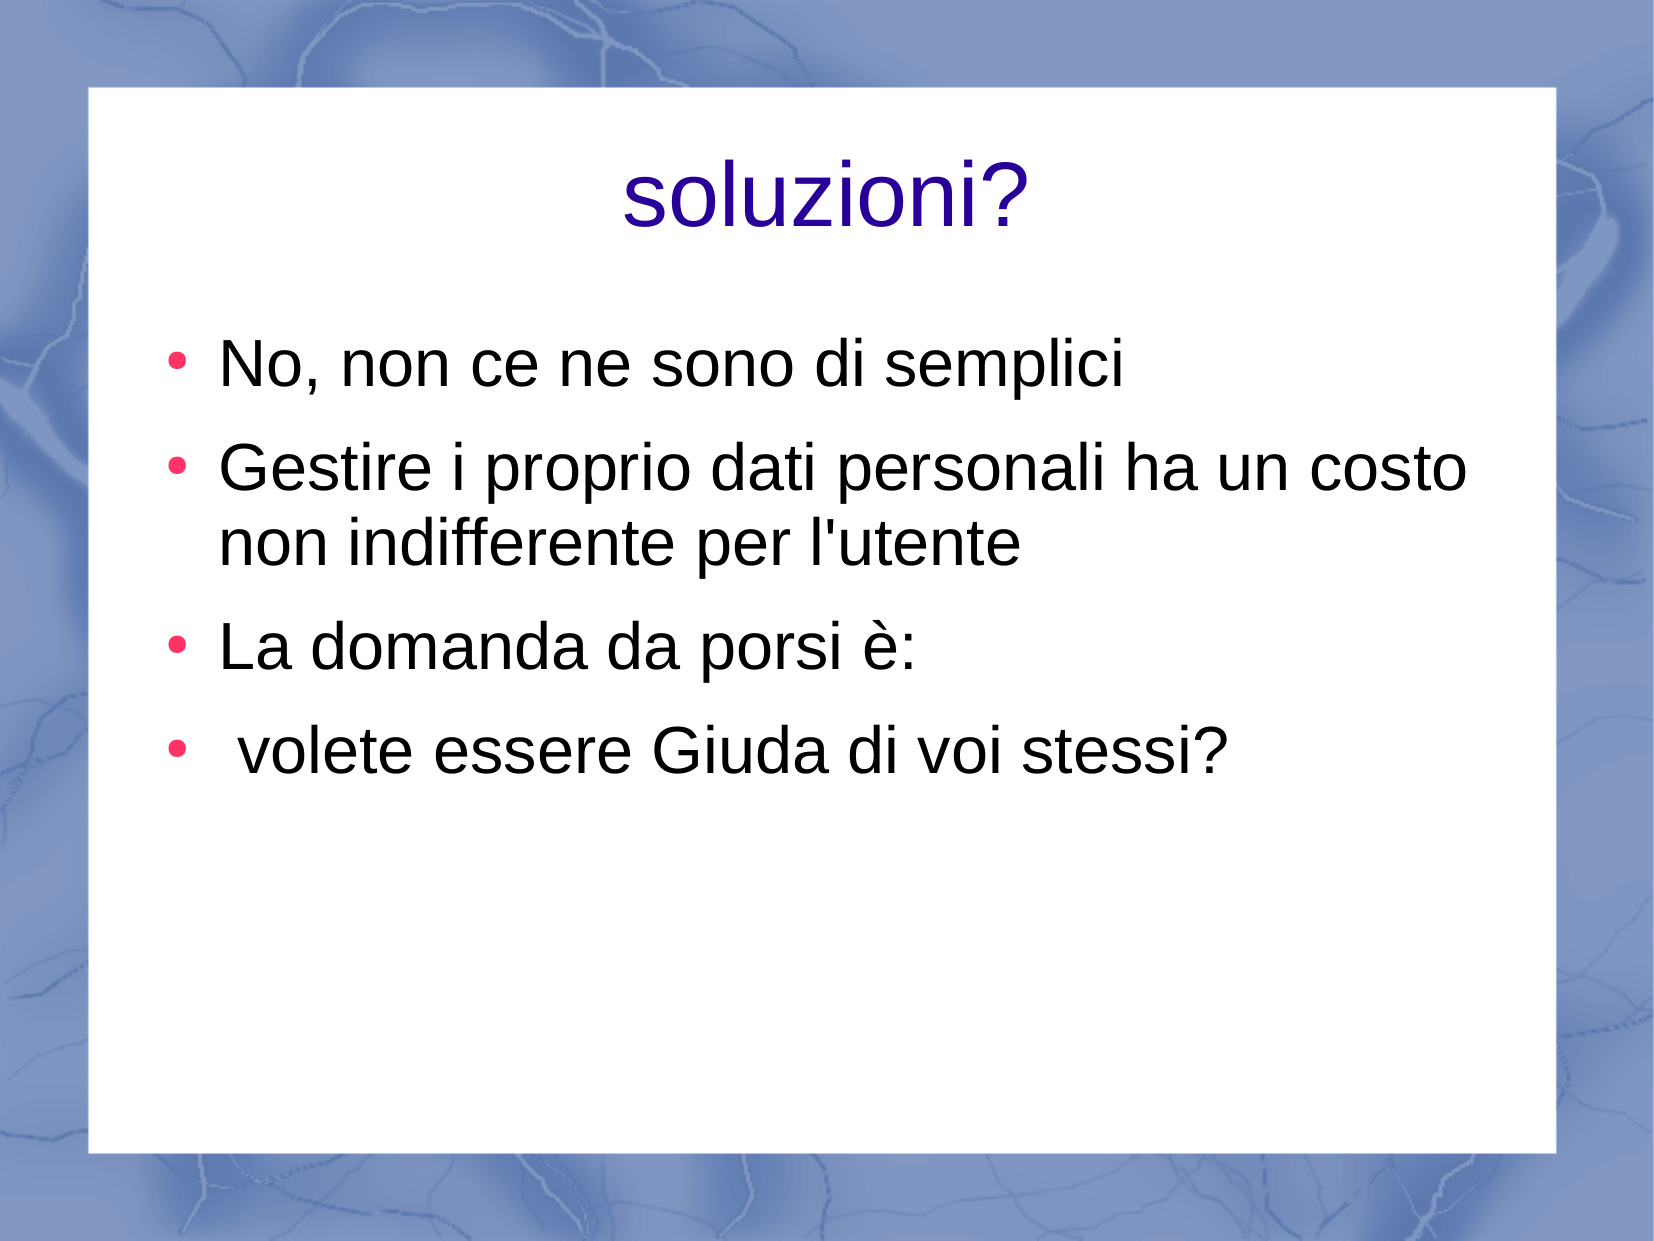

# soluzioni?
No, non ce ne sono di semplici
Gestire i proprio dati personali ha un costo non indifferente per l'utente
La domanda da porsi è:
 volete essere Giuda di voi stessi?